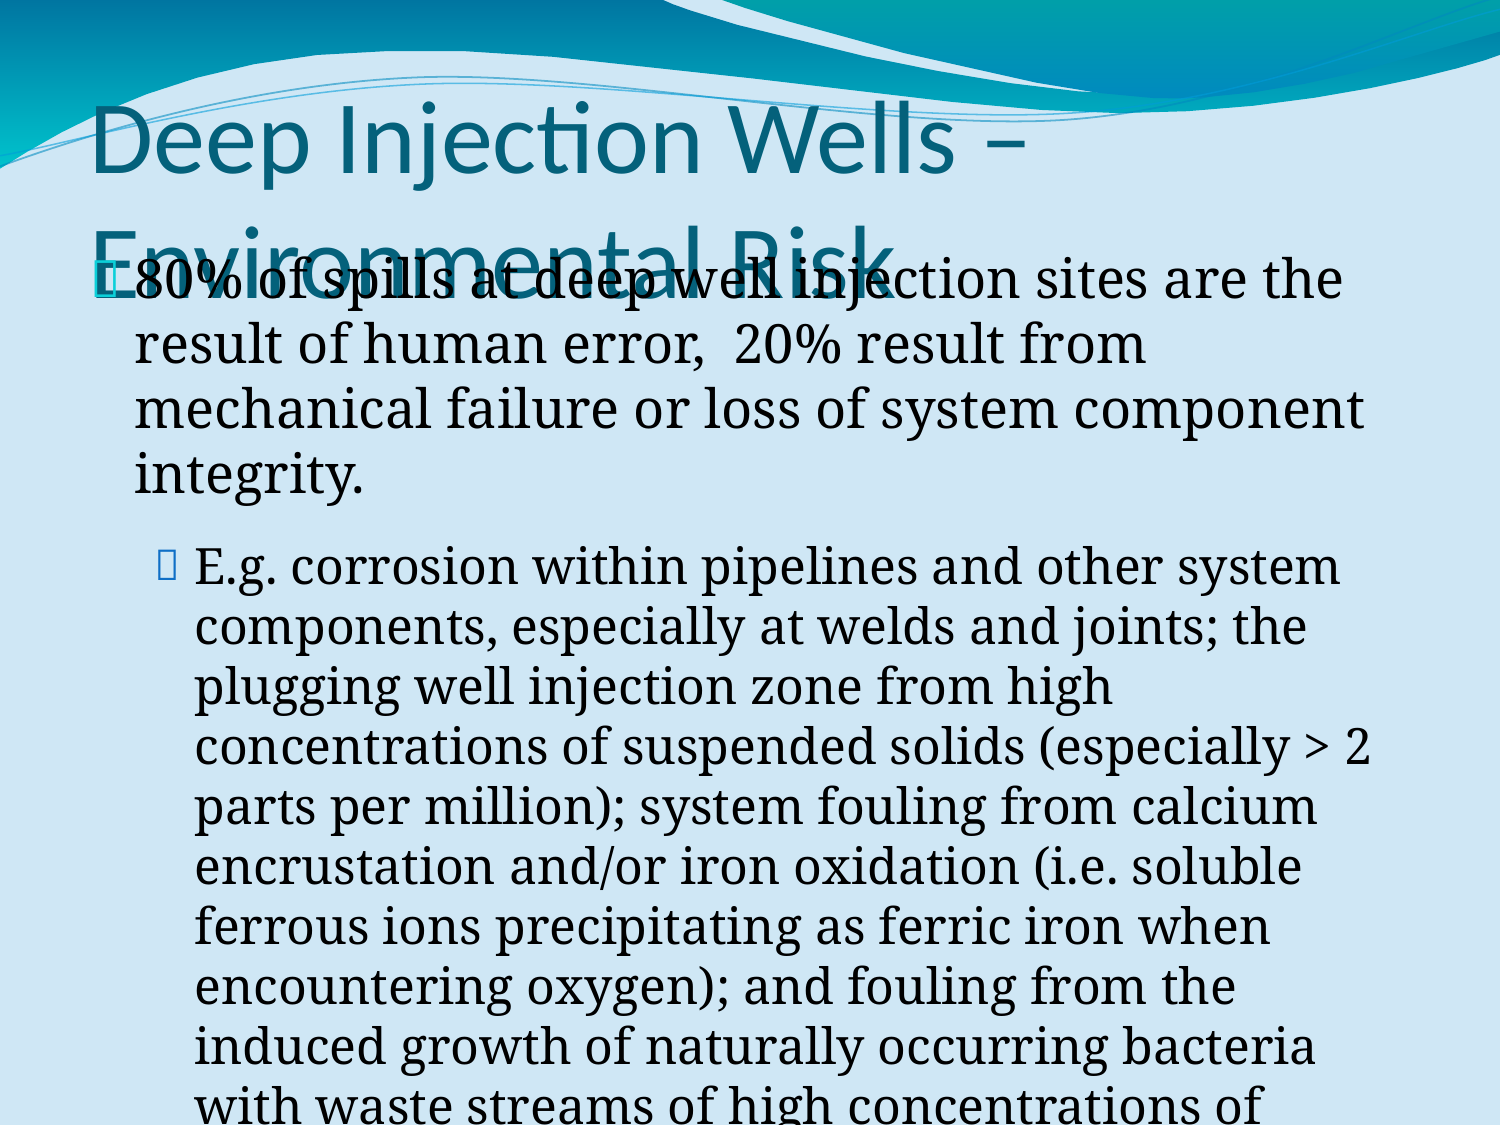

# Deep Injection Wells – Environmental Risk
80% of spills at deep well injection sites are the result of human error, 20% result from mechanical failure or loss of system component integrity.
E.g. corrosion within pipelines and other system components, especially at welds and joints; the plugging well injection zone from high concentrations of suspended solids (especially > 2 parts per million); system fouling from calcium encrustation and/or iron oxidation (i.e. soluble ferrous ions precipitating as ferric iron when encountering oxygen); and fouling from the induced growth of naturally occurring bacteria with waste streams of high concentrations of organic carbon.
Another example includes the injection of industrial wastes in Ontario caused by the upward seepage of injected wastes in improperly abandoned oil wells near Port Huron, Michigan.